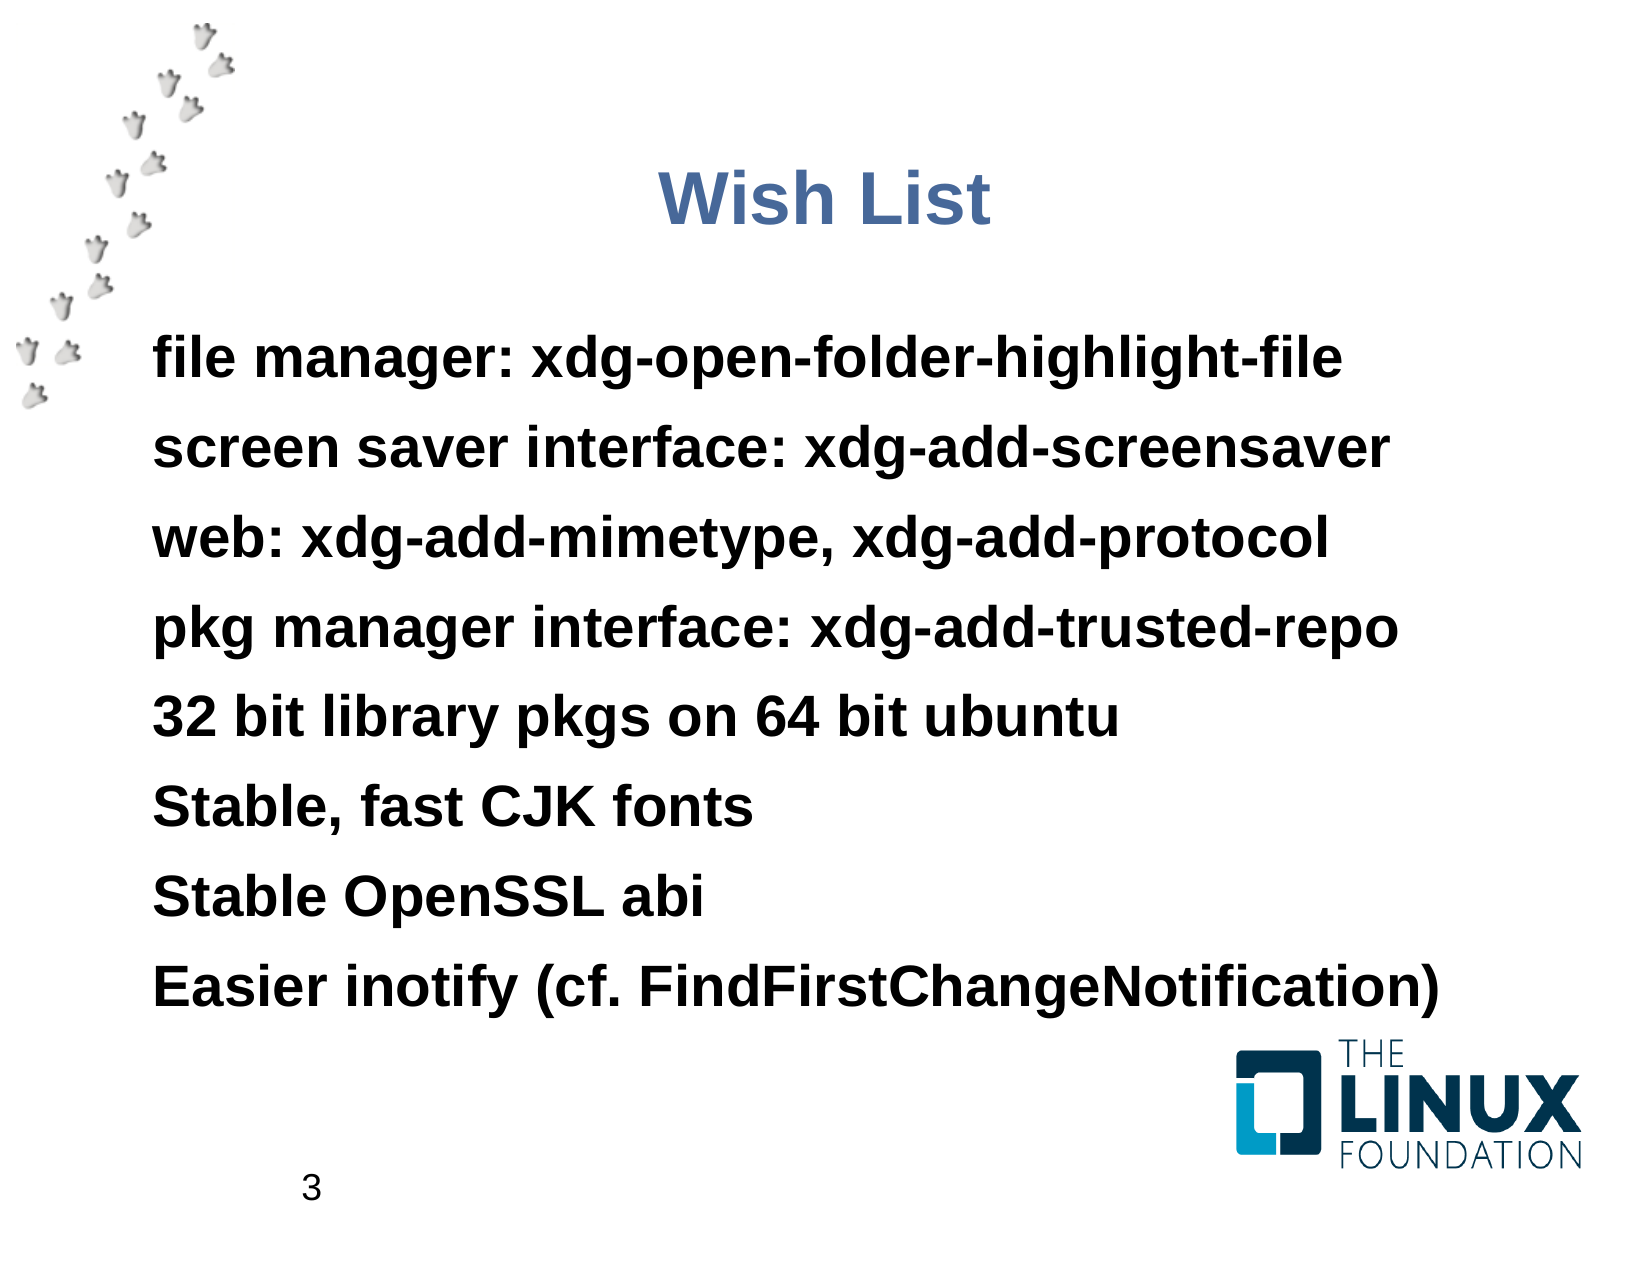

# Wish List
file manager: xdg-open-folder-highlight-file
screen saver interface: xdg-add-screensaver
web: xdg-add-mimetype, xdg-add-protocol
pkg manager interface: xdg-add-trusted-repo
32 bit library pkgs on 64 bit ubuntu
Stable, fast CJK fonts
Stable OpenSSL abi
Easier inotify (cf. FindFirstChangeNotification)